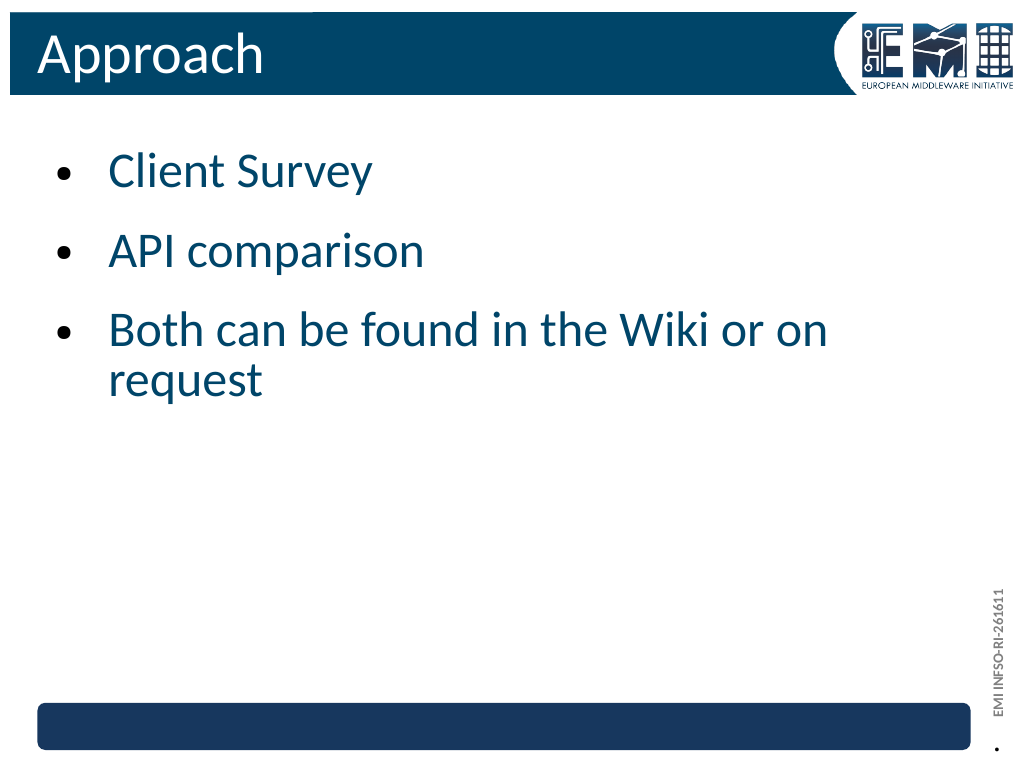

# Approach
Client Survey
API comparison
Both can be found in the Wiki or on request